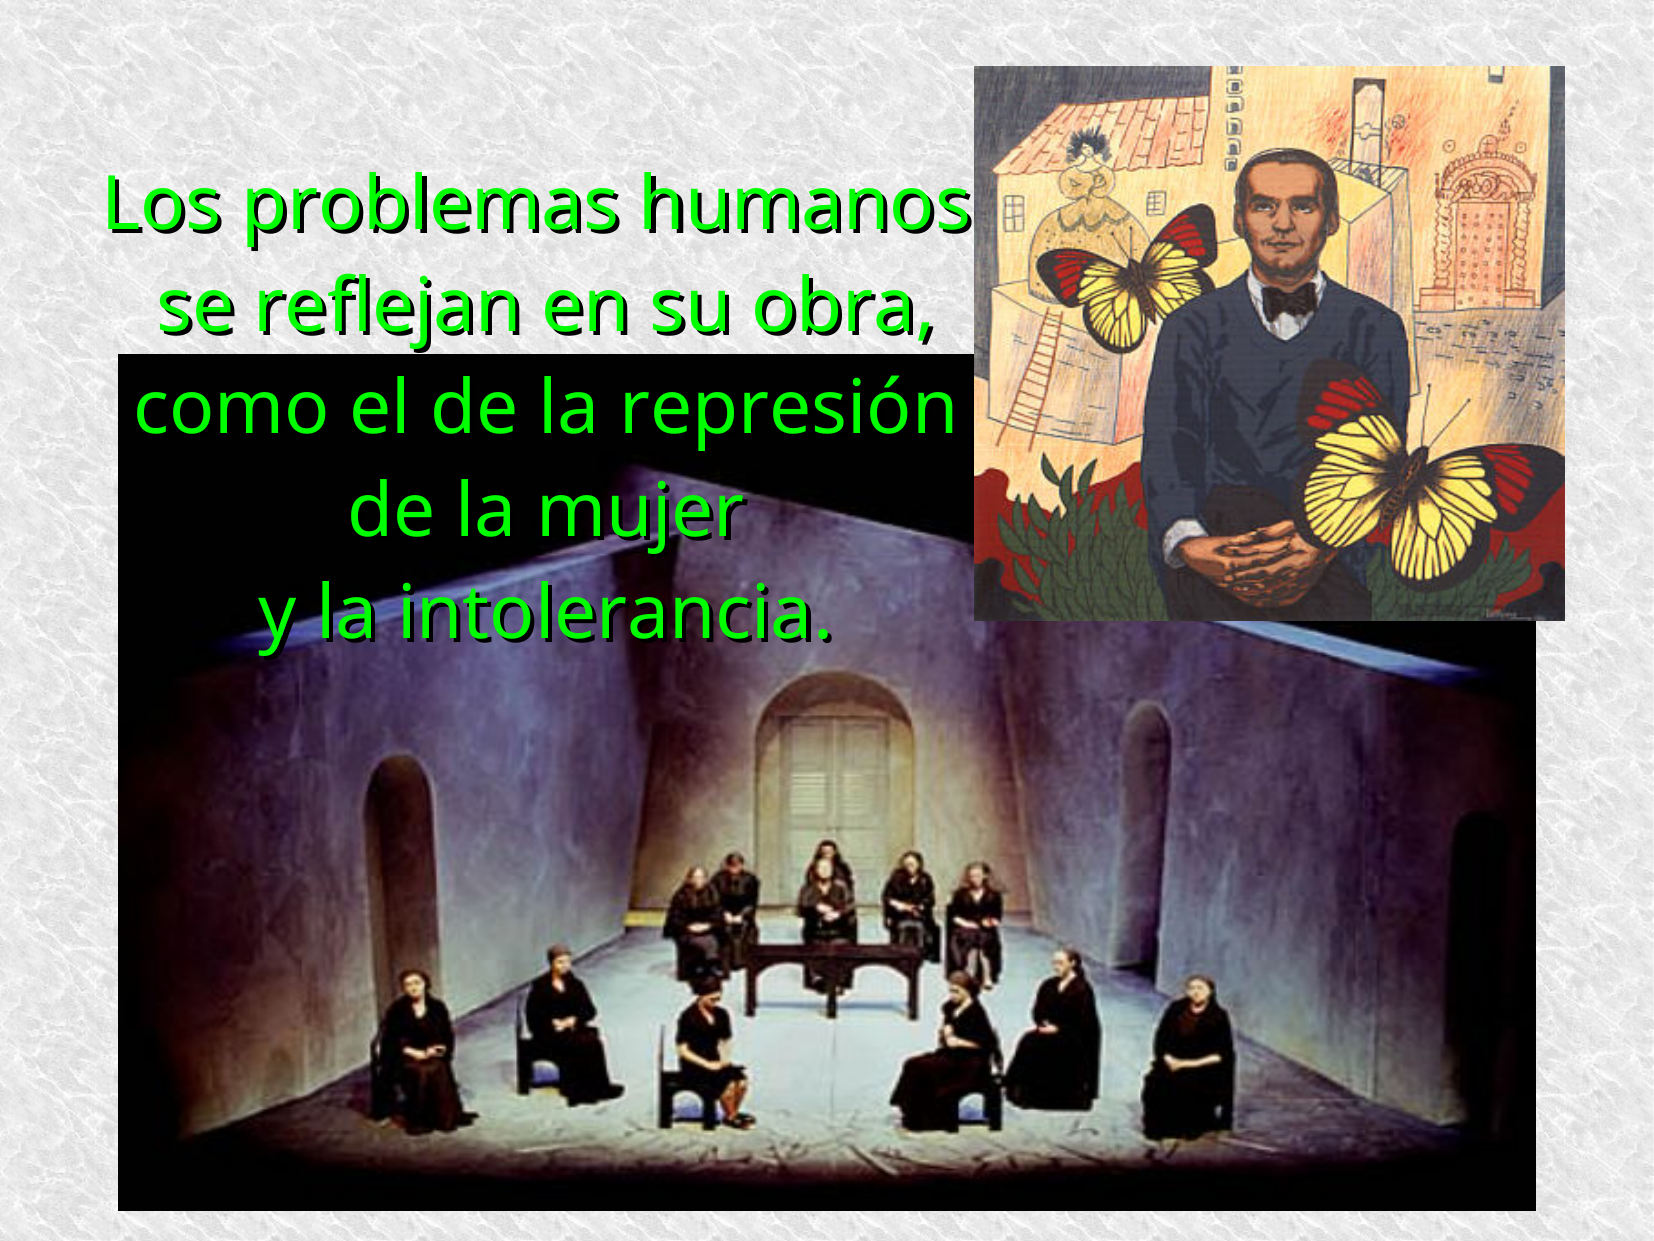

Los problemas humanos
se reflejan en su obra,
como el de la represión
de la mujer
y la intolerancia.